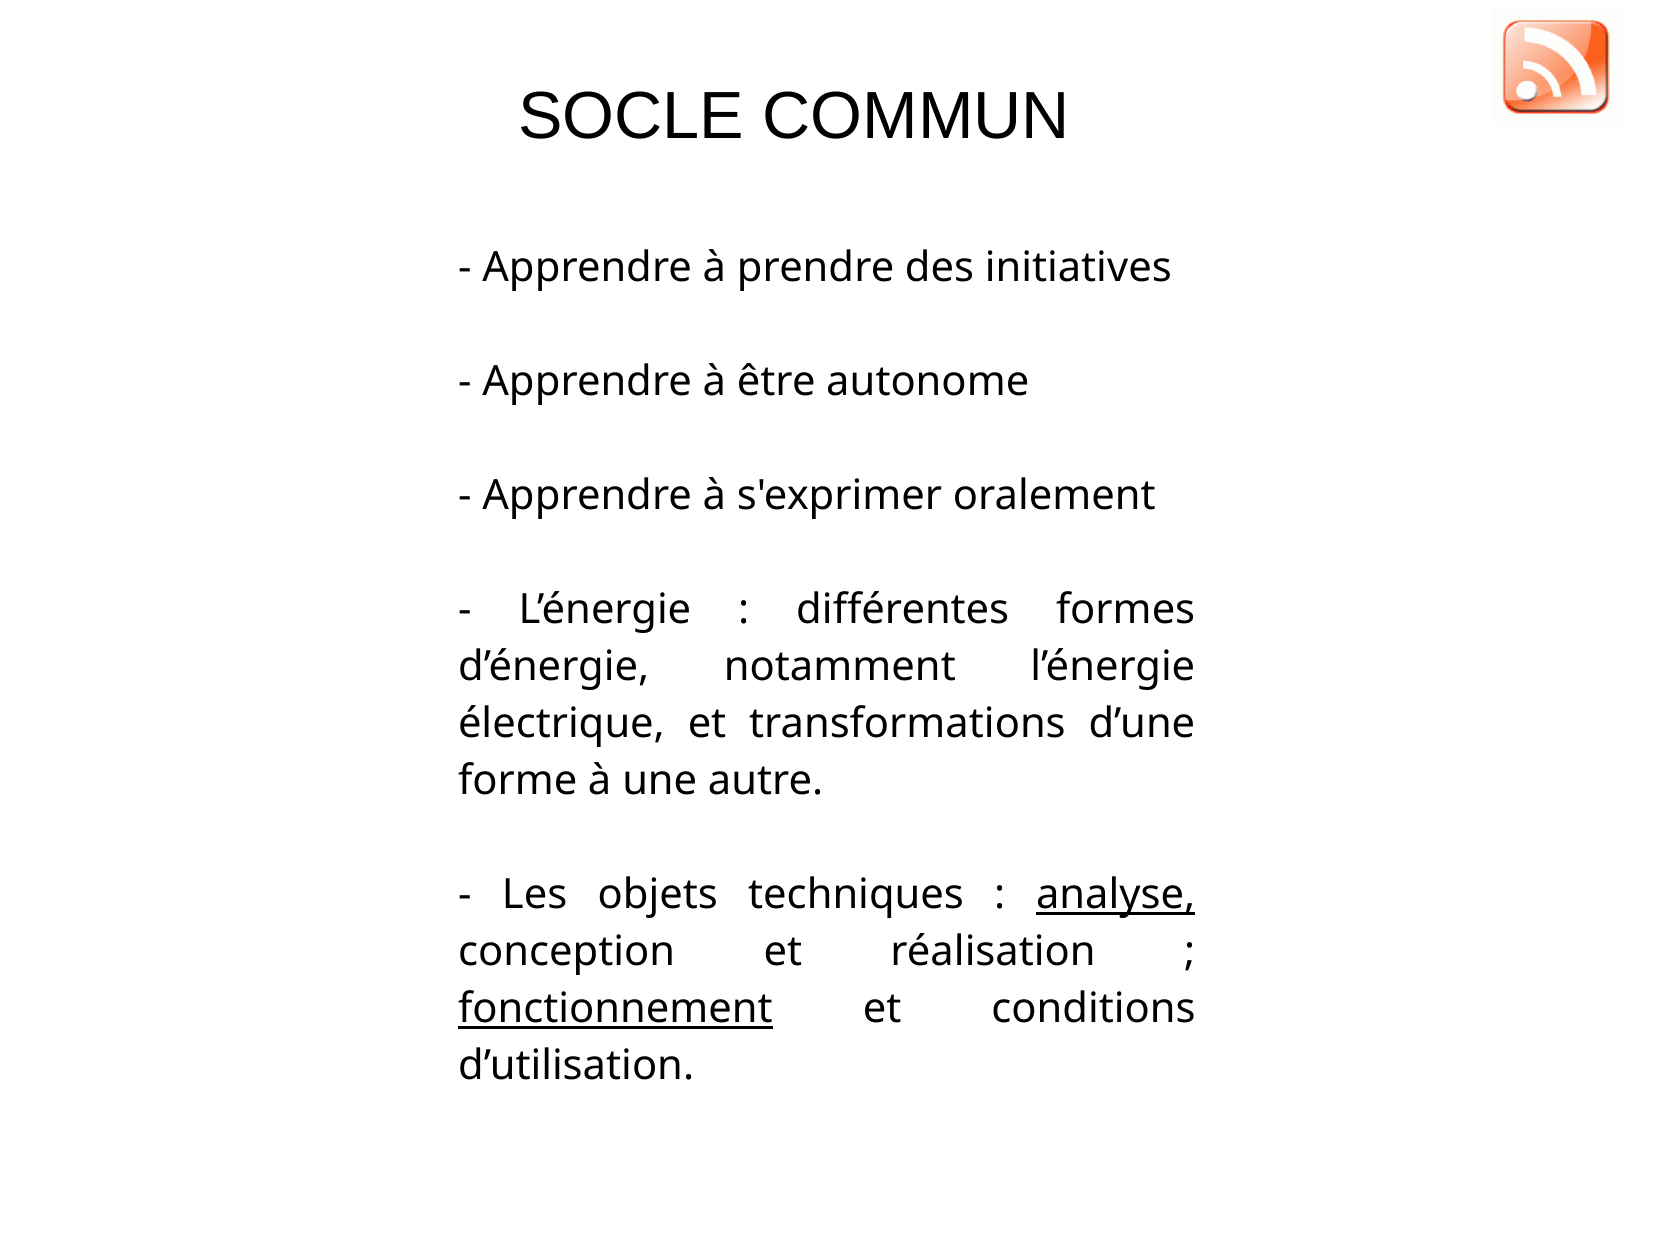

SOCLE COMMUN
- Apprendre à prendre des initiatives
- Apprendre à être autonome
- Apprendre à s'exprimer oralement
- L’énergie : différentes formes d’énergie, notamment l’énergie électrique, et transformations d’une forme à une autre.
- Les objets techniques : analyse, conception et réalisation ; fonctionnement et conditions d’utilisation.